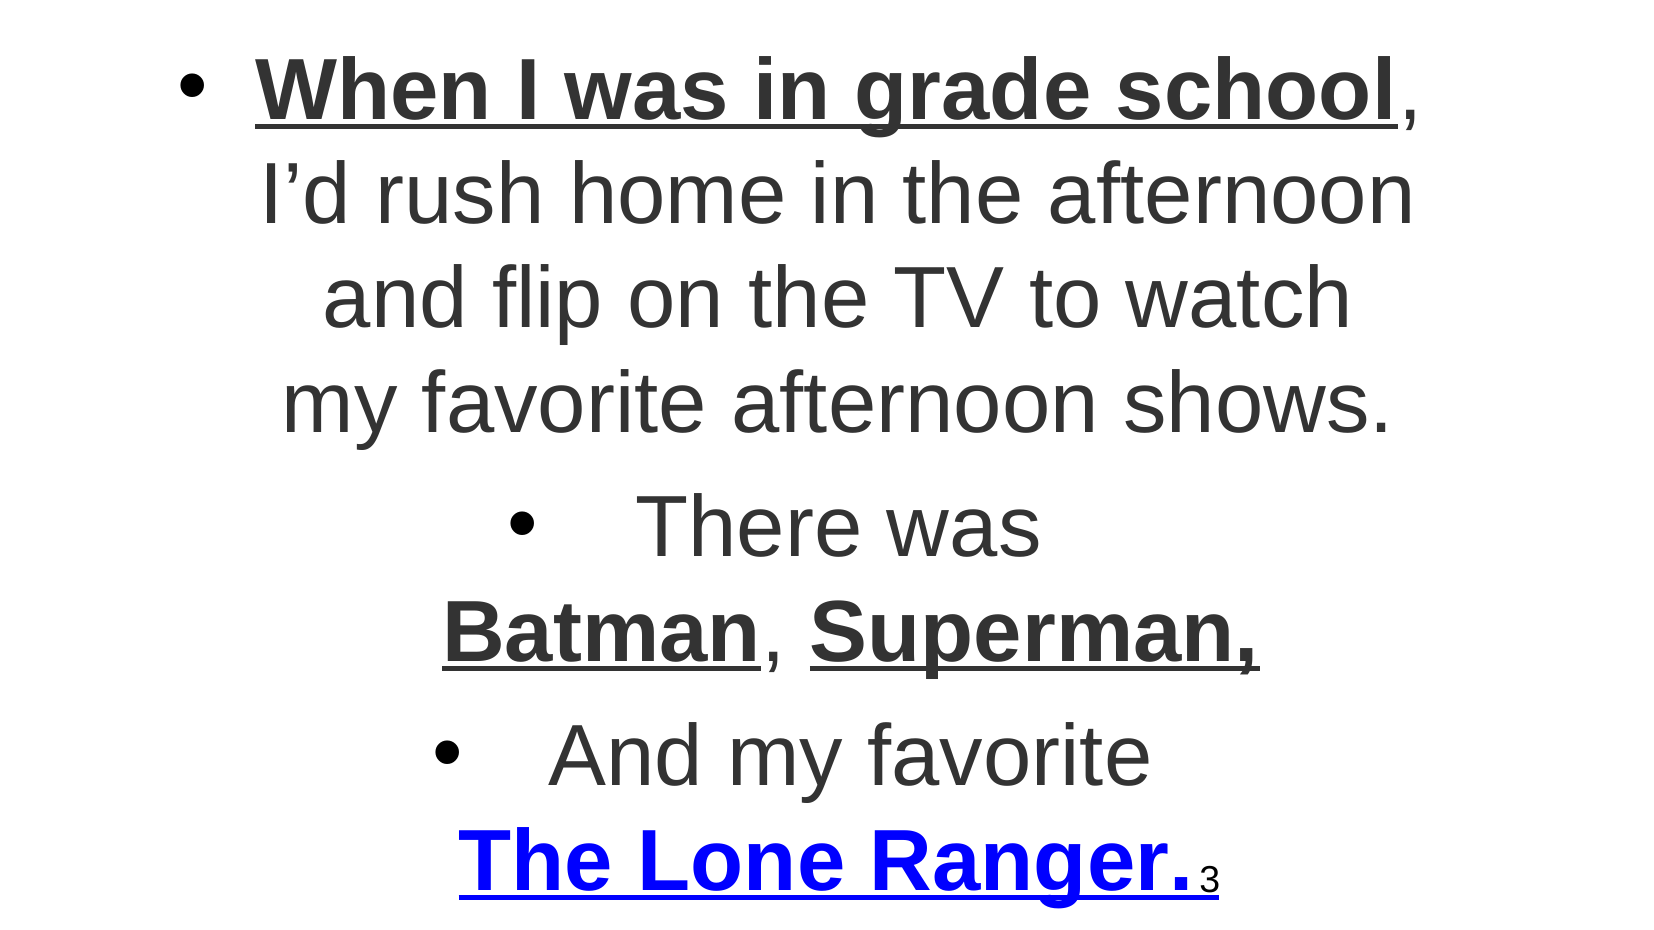

# When I was in grade school, I’d rush home in the afternoon and flip on the TV to watch my favorite afternoon shows.
There was
Batman, Superman,
And my favorite
The Lone Ranger.
3